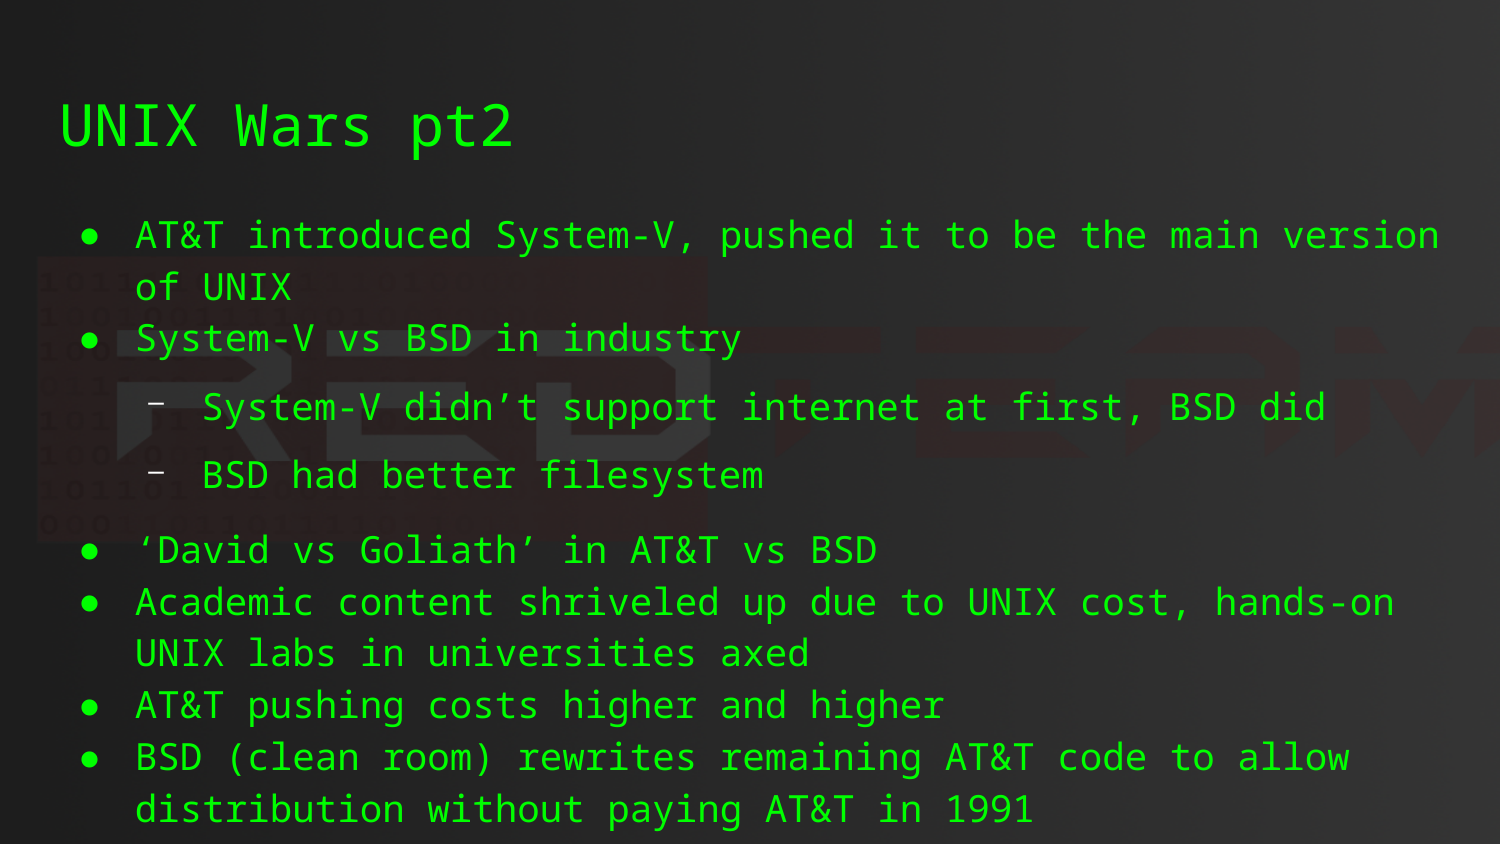

UNIX Wars pt2
# AT&T introduced System-V, pushed it to be the main version of UNIX
System-V vs BSD in industry
System-V didn’t support internet at first, BSD did
BSD had better filesystem
‘David vs Goliath’ in AT&T vs BSD
Academic content shriveled up due to UNIX cost, hands-on UNIX labs in universities axed
AT&T pushing costs higher and higher
BSD (clean room) rewrites remaining AT&T code to allow distribution without paying AT&T in 1991